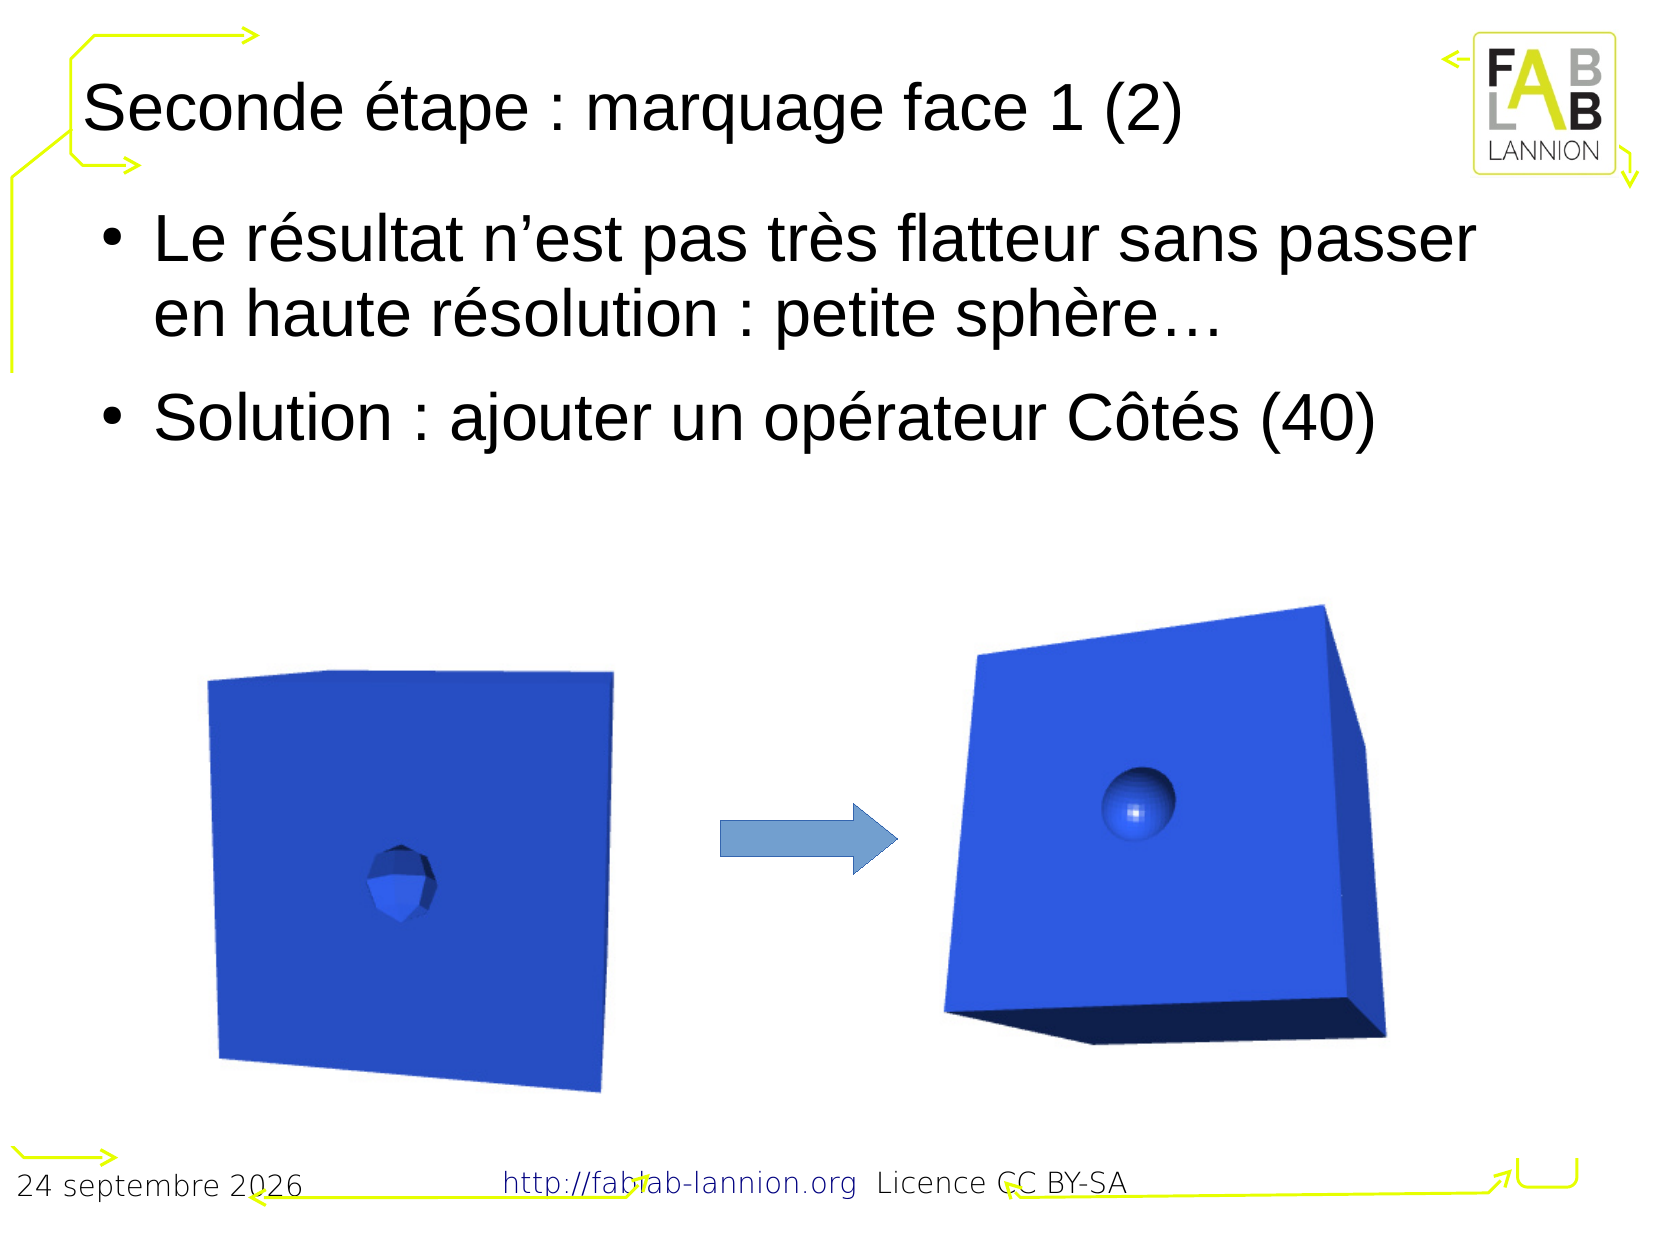

# Seconde étape : marquage face 1 (2)
Le résultat n’est pas très flatteur sans passer en haute résolution : petite sphère…
Solution : ajouter un opérateur Côtés (40)
29